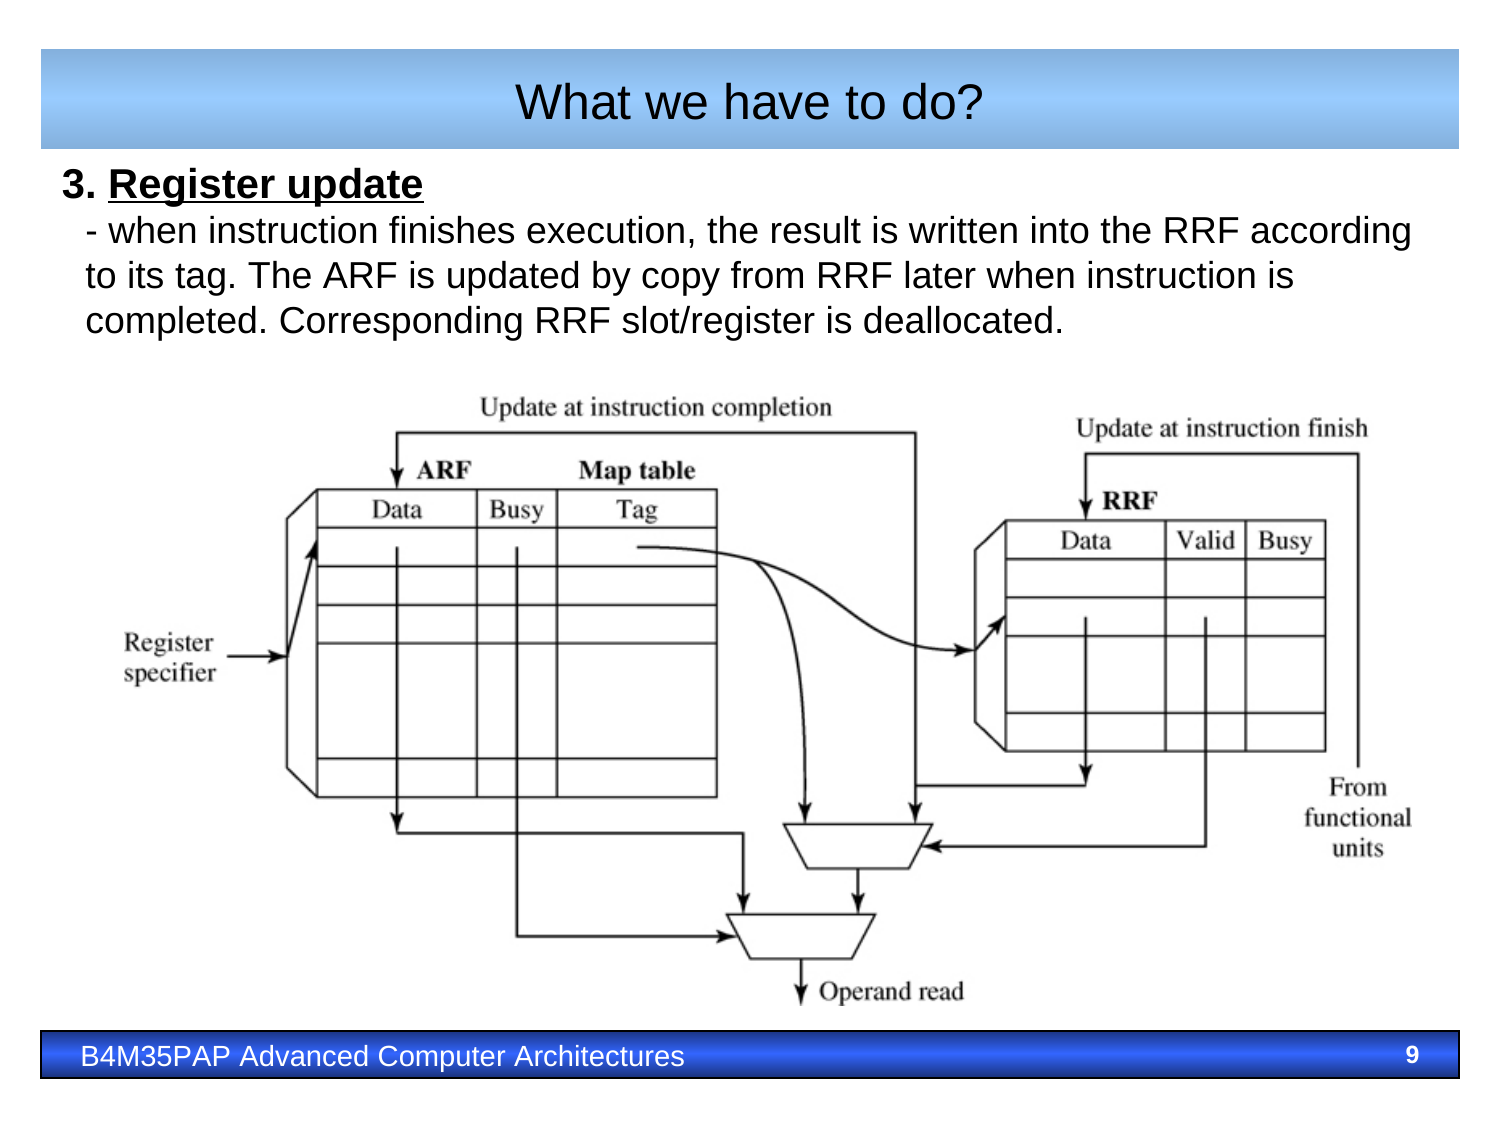

# What we have to do?
3. Register update
- when instruction finishes execution, the result is written into the RRF according to its tag. The ARF is updated by copy from RRF later when instruction is completed. Corresponding RRF slot/register is deallocated.